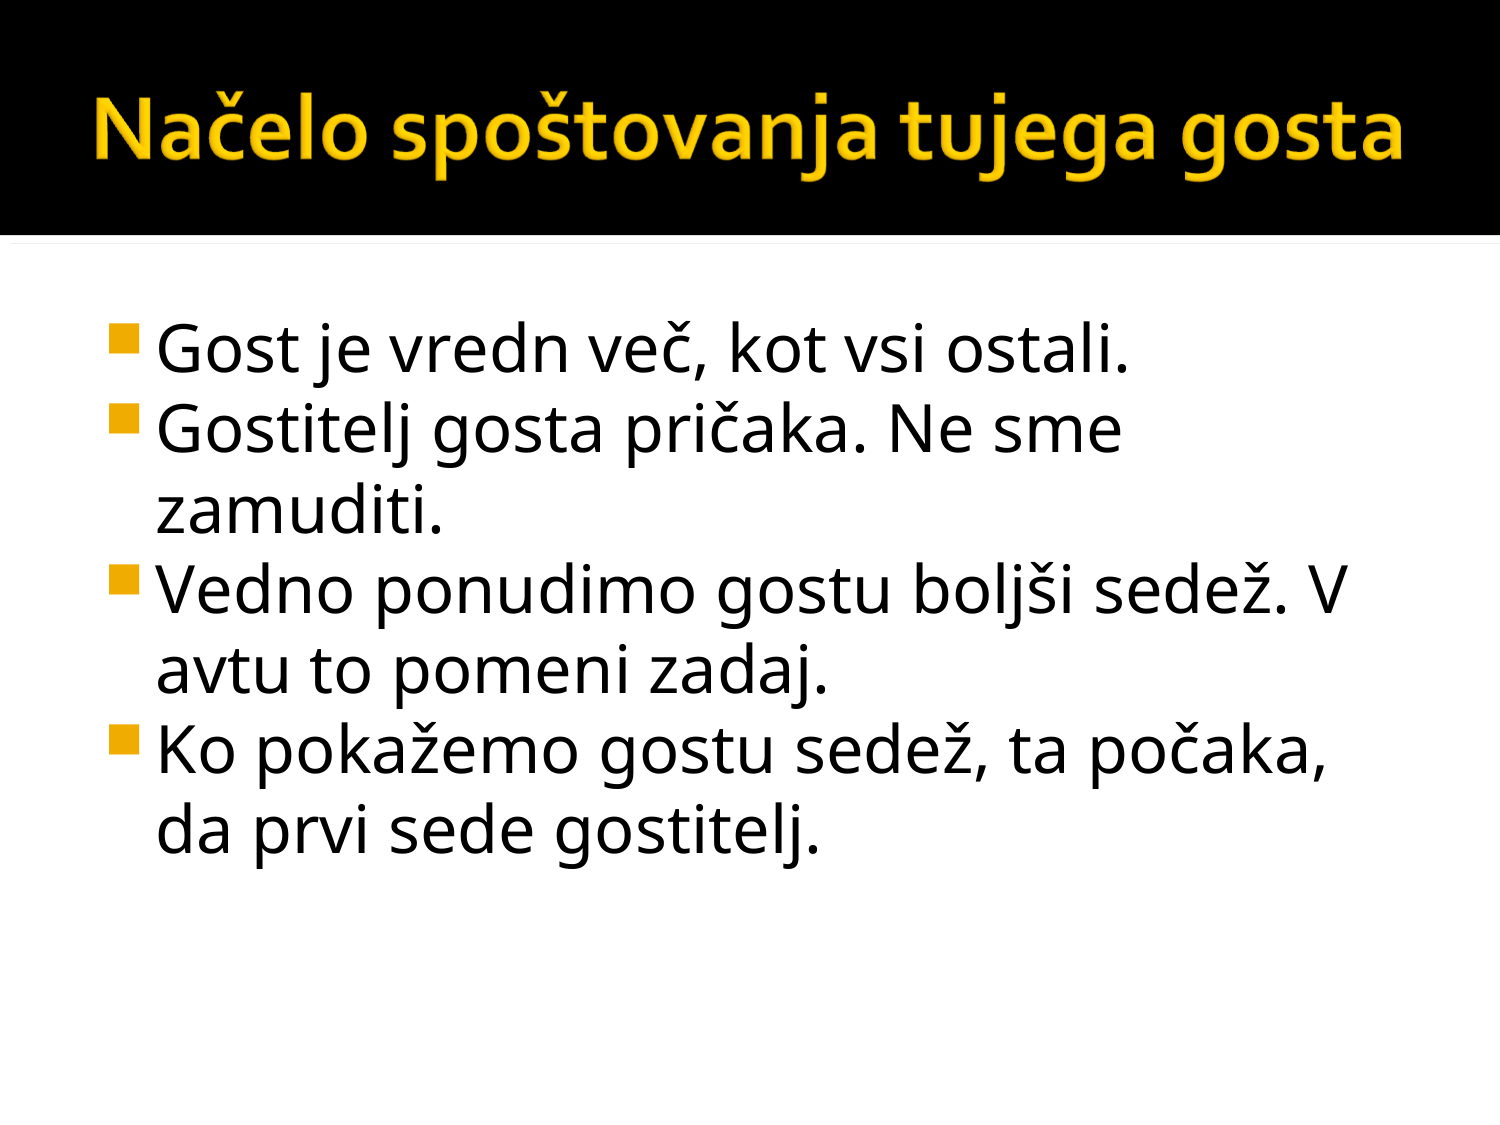

# Gost je vredn več, kot vsi ostali.
Gostitelj gosta pričaka. Ne sme zamuditi.
Vedno ponudimo gostu boljši sedež. V avtu to pomeni zadaj.
Ko pokažemo gostu sedež, ta počaka, da prvi sede gostitelj.